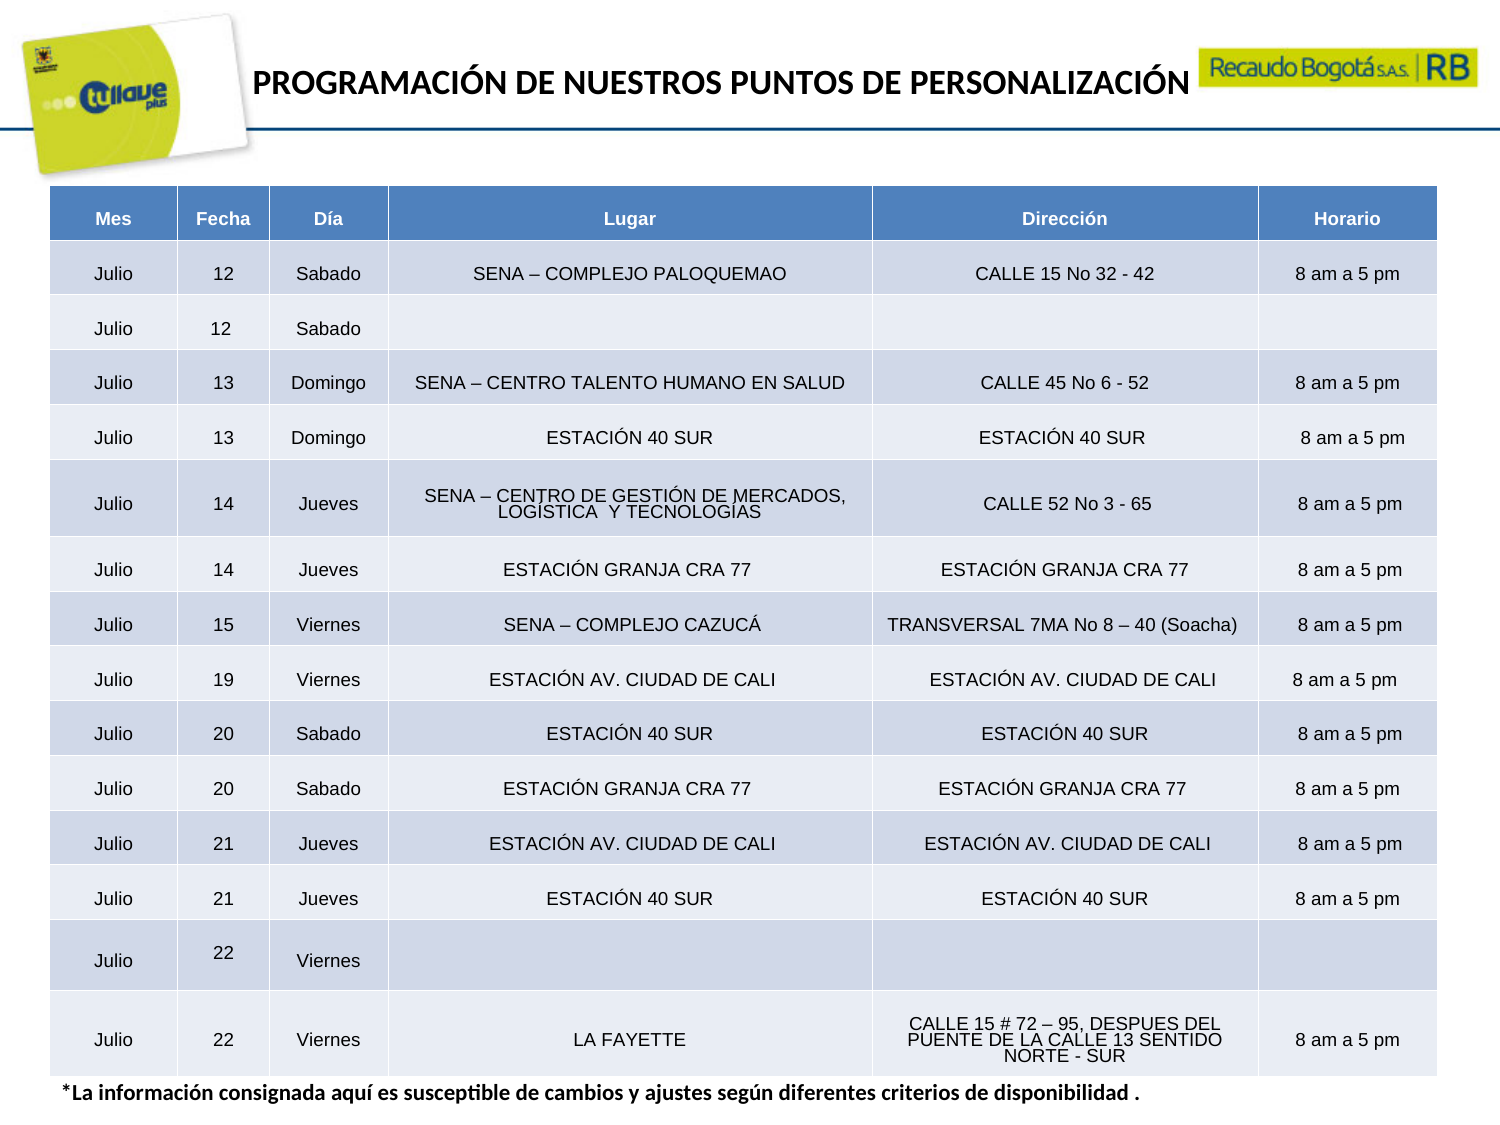

PROGRAMACIÓN DE NUESTROS PUNTOS DE PERSONALIZACIÓN
| Mes | Fecha | Día | Lugar | Dirección | Horario |
| --- | --- | --- | --- | --- | --- |
| Julio | 12 | Sabado | SENA – COMPLEJO PALOQUEMAO | CALLE 15 No 32 - 42 | 8 am a 5 pm |
| Julio | 12 | Sabado | | | |
| Julio | 13 | Domingo | SENA – CENTRO TALENTO HUMANO EN SALUD | CALLE 45 No 6 - 52 | 8 am a 5 pm |
| Julio | 13 | Domingo | ESTACIÓN 40 SUR | ESTACIÓN 40 SUR | 8 am a 5 pm |
| Julio | 14 | Jueves | SENA – CENTRO DE GESTIÓN DE MERCADOS, LOGÍSTICA Y TECNOLOGÍAS | CALLE 52 No 3 - 65 | 8 am a 5 pm |
| Julio | 14 | Jueves | ESTACIÓN GRANJA CRA 77 | ESTACIÓN GRANJA CRA 77 | 8 am a 5 pm |
| Julio | 15 | Viernes | SENA – COMPLEJO CAZUCÁ | TRANSVERSAL 7MA No 8 – 40 (Soacha) | 8 am a 5 pm |
| Julio | 19 | Viernes | ESTACIÓN AV. CIUDAD DE CALI | ESTACIÓN AV. CIUDAD DE CALI | 8 am a 5 pm |
| Julio | 20 | Sabado | ESTACIÓN 40 SUR | ESTACIÓN 40 SUR | 8 am a 5 pm |
| Julio | 20 | Sabado | ESTACIÓN GRANJA CRA 77 | ESTACIÓN GRANJA CRA 77 | 8 am a 5 pm |
| Julio | 21 | Jueves | ESTACIÓN AV. CIUDAD DE CALI | ESTACIÓN AV. CIUDAD DE CALI | 8 am a 5 pm |
| Julio | 21 | Jueves | ESTACIÓN 40 SUR | ESTACIÓN 40 SUR | 8 am a 5 pm |
| Julio | 22 | Viernes | | | |
| Julio | 22 | Viernes | LA FAYETTE | CALLE 15 # 72 – 95, DESPUES DEL PUENTE DE LA CALLE 13 SENTIDO NORTE - SUR | 8 am a 5 pm |
*La información consignada aquí es susceptible de cambios y ajustes según diferentes criterios de disponibilidad .